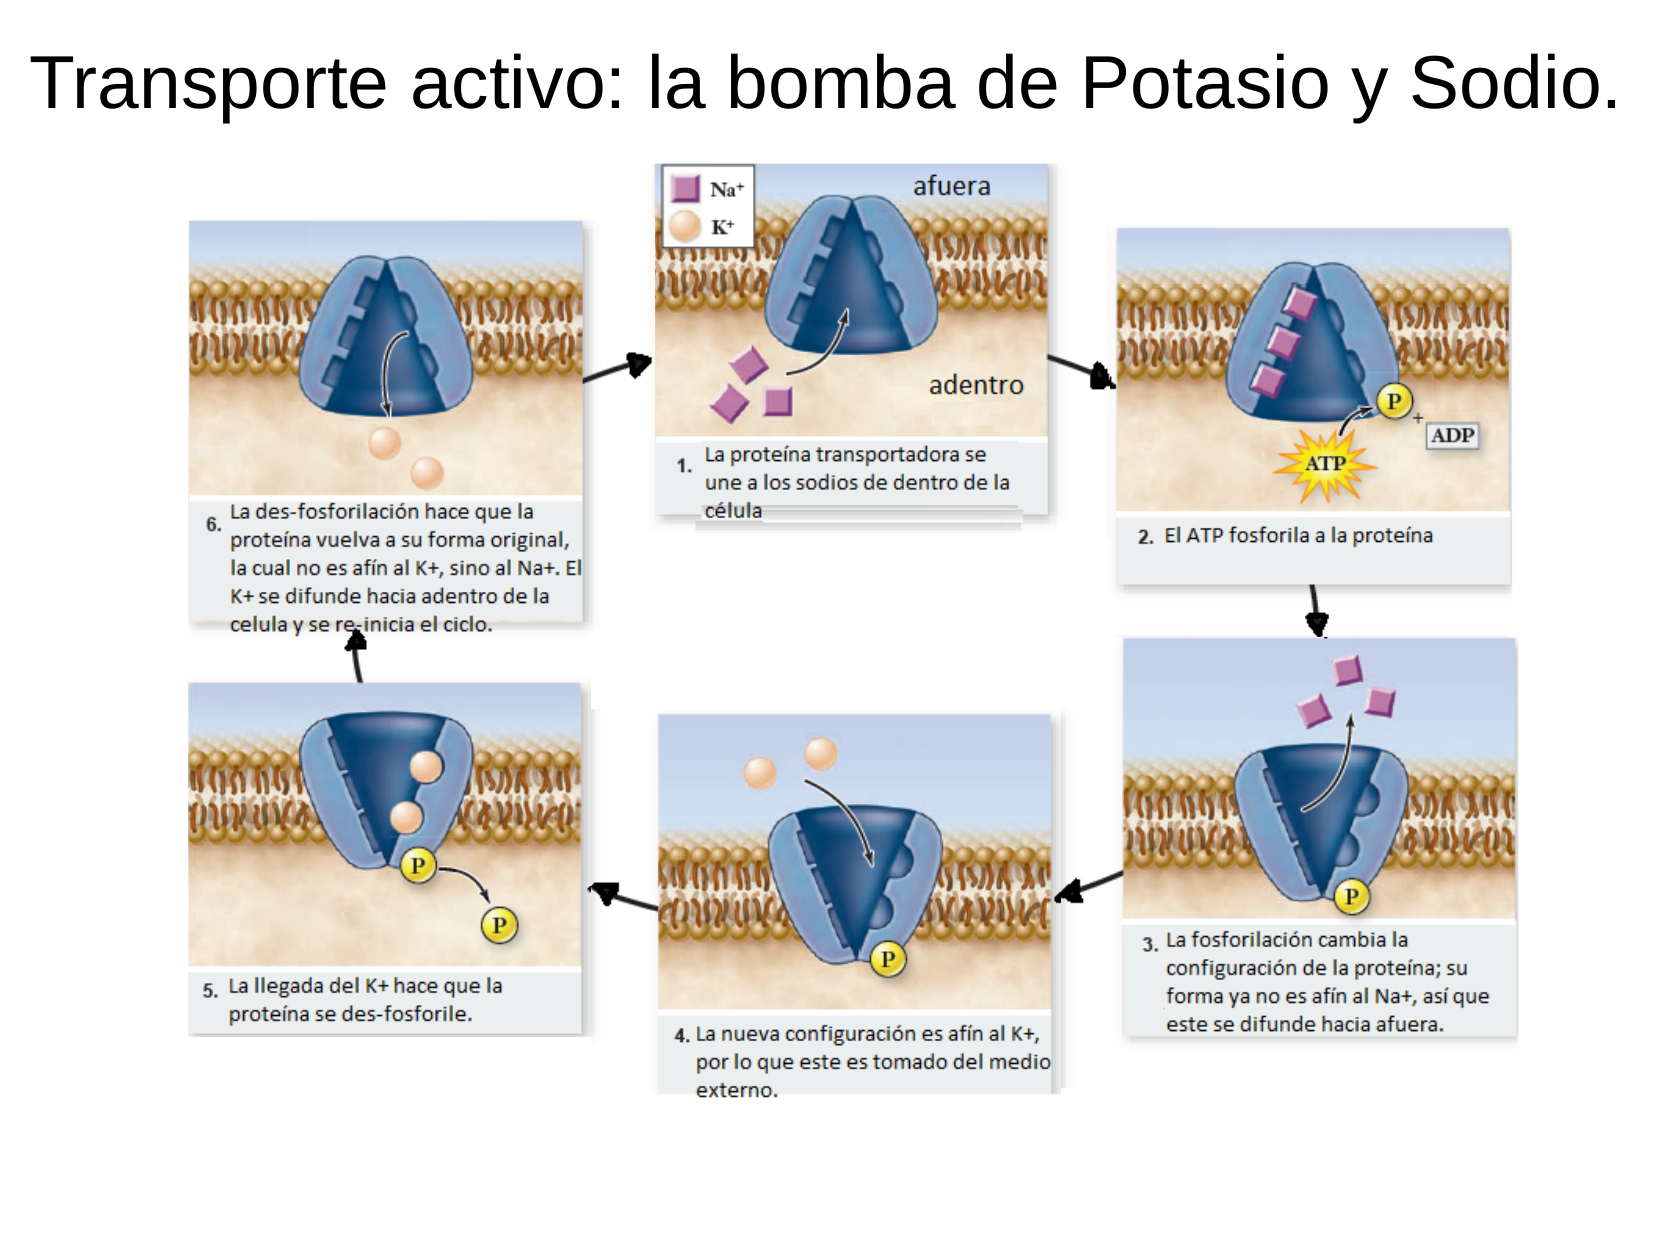

# Transporte activo: la bomba de Potasio y Sodio.